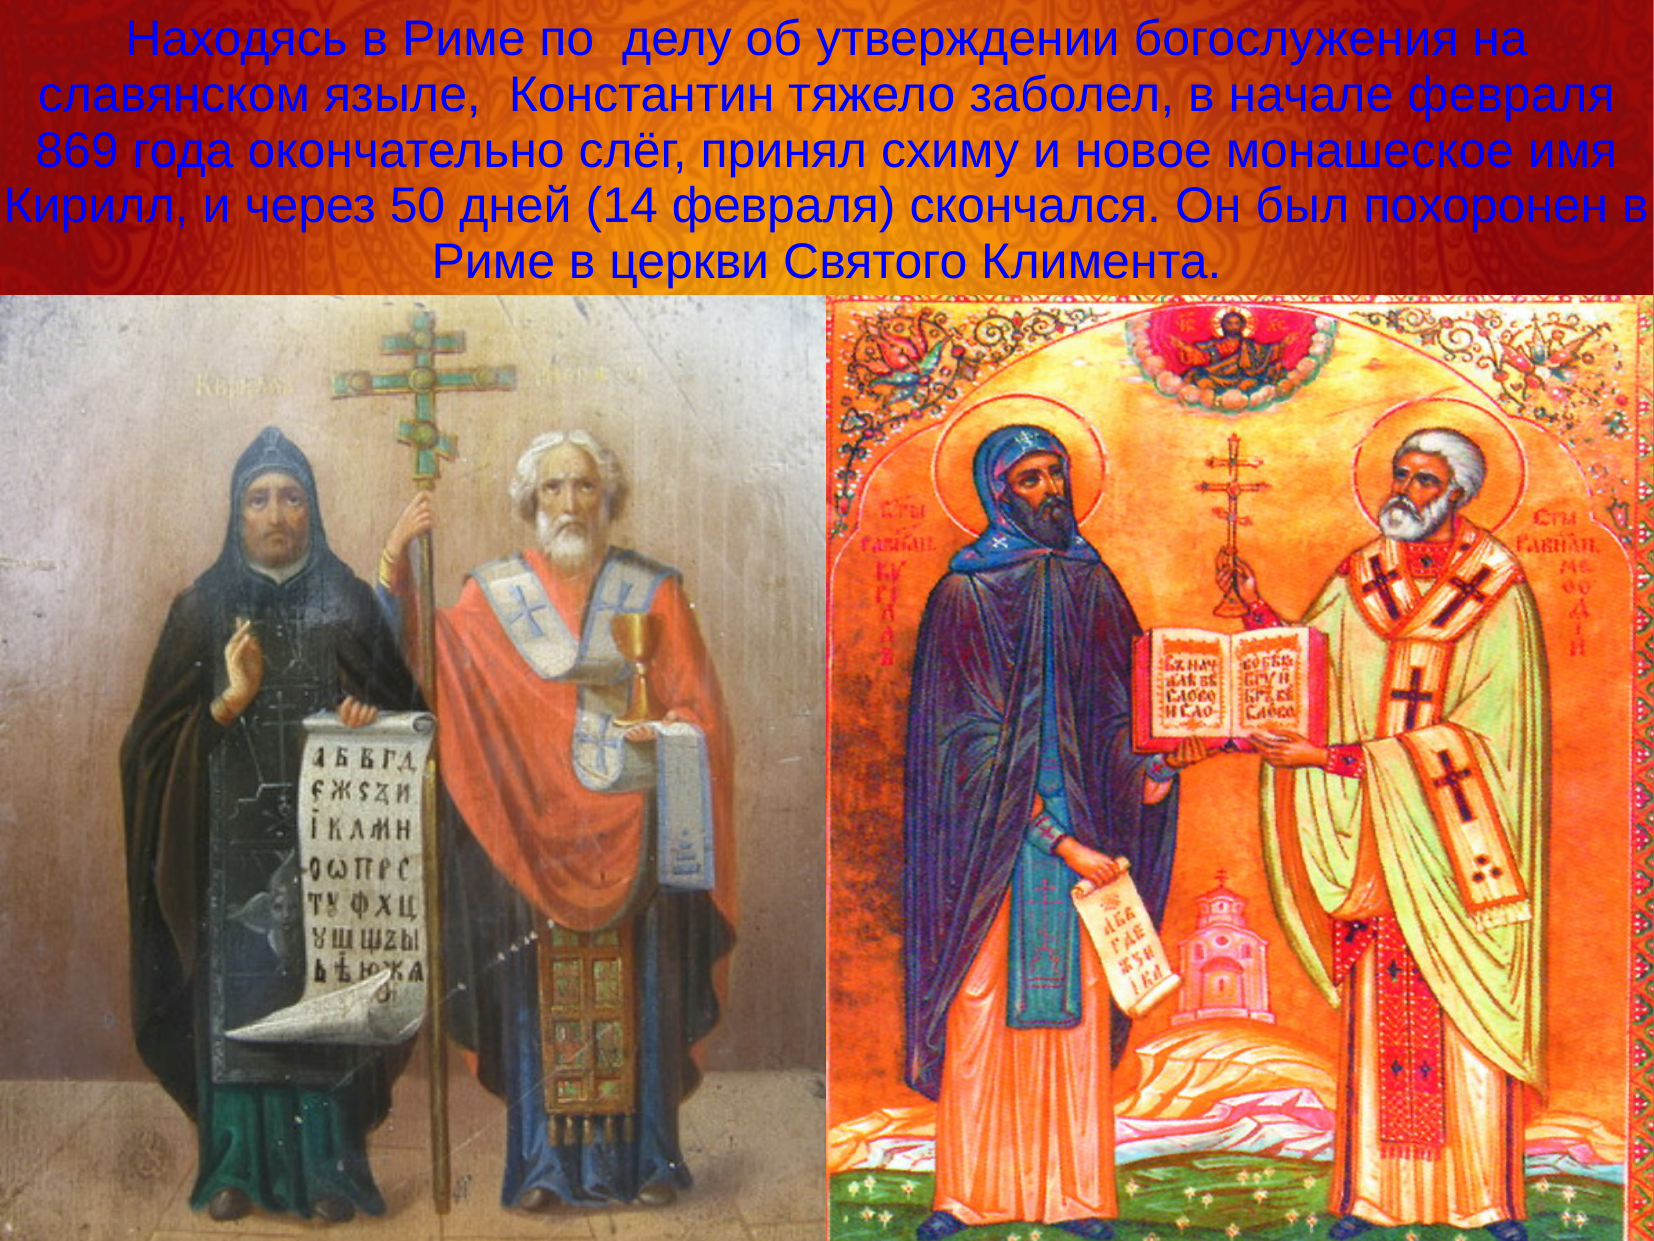

# Находясь в Риме по делу об утверждении богослужения на славянском языле, Константин тяжело заболел, в начале февраля 869 года окончательно слёг, принял схиму и новое монашеское имя Кирилл, и через 50 дней (14 февраля) скончался. Он был похоронен в Риме в церкви Святого Климента.